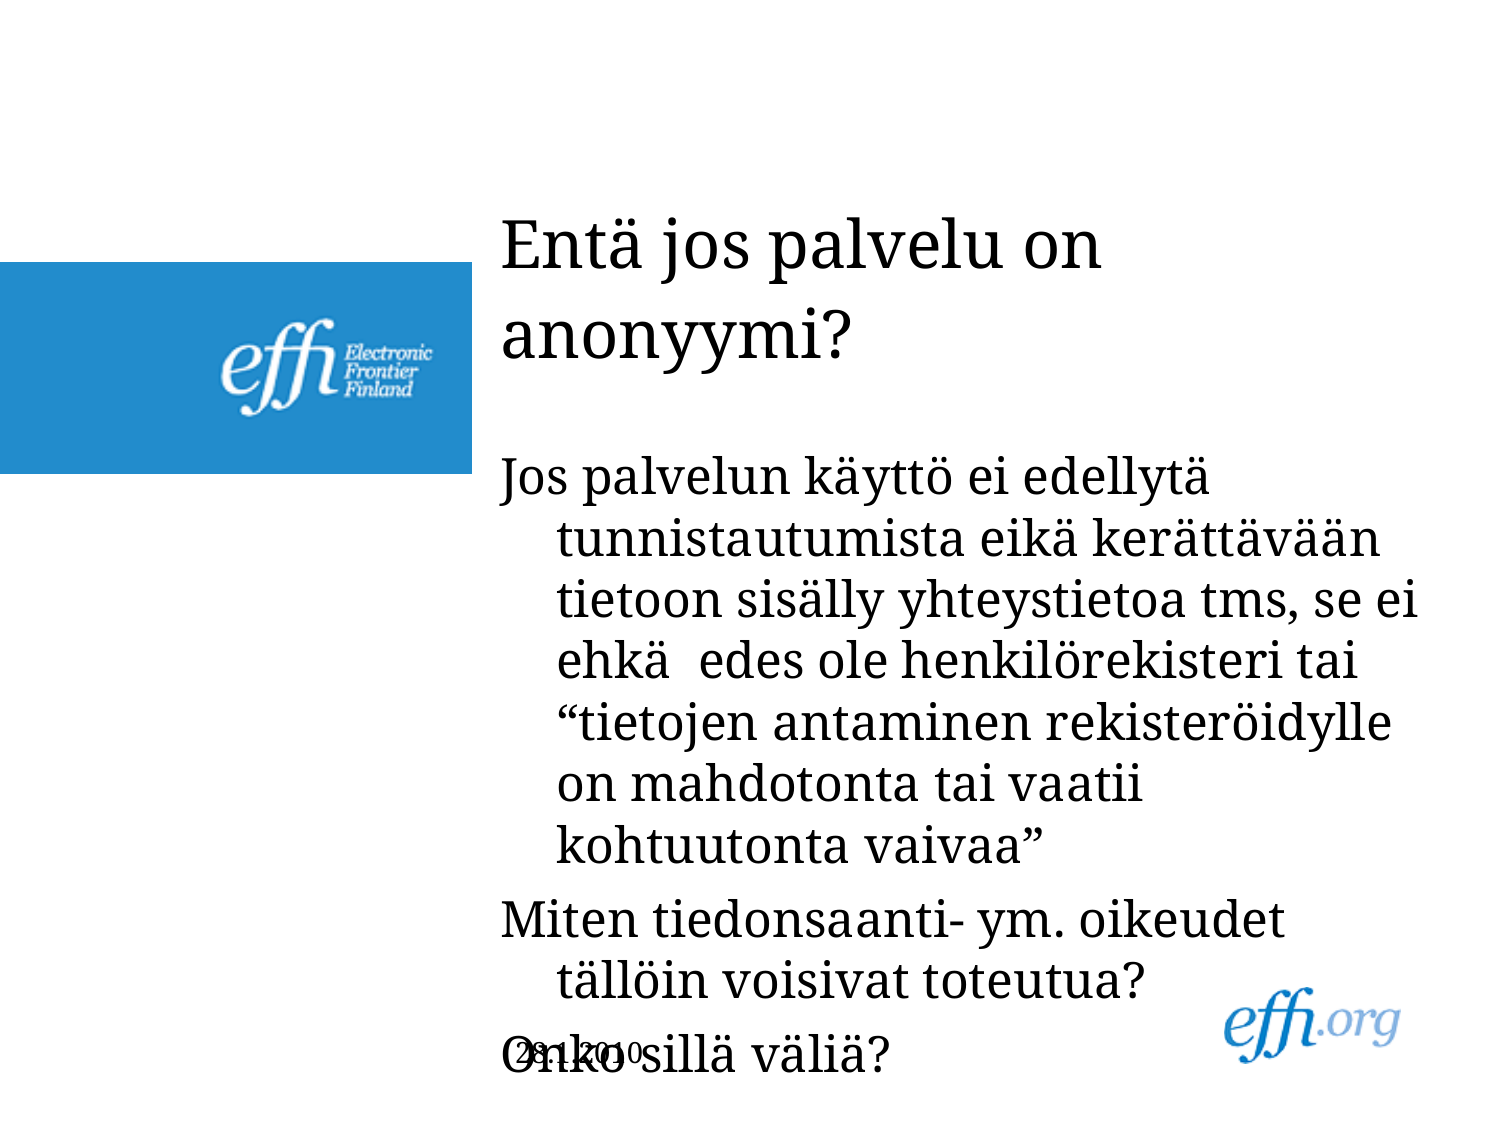

# Entä jos palvelu on anonyymi?
Jos palvelun käyttö ei edellytä tunnistautumista eikä kerättävään tietoon sisälly yhteystietoa tms, se ei ehkä edes ole henkilörekisteri tai “tietojen antaminen rekisteröidylle on mahdotonta tai vaatii kohtuutonta vaivaa”
Miten tiedonsaanti- ym. oikeudet tällöin voisivat toteutua?
Onko sillä väliä?